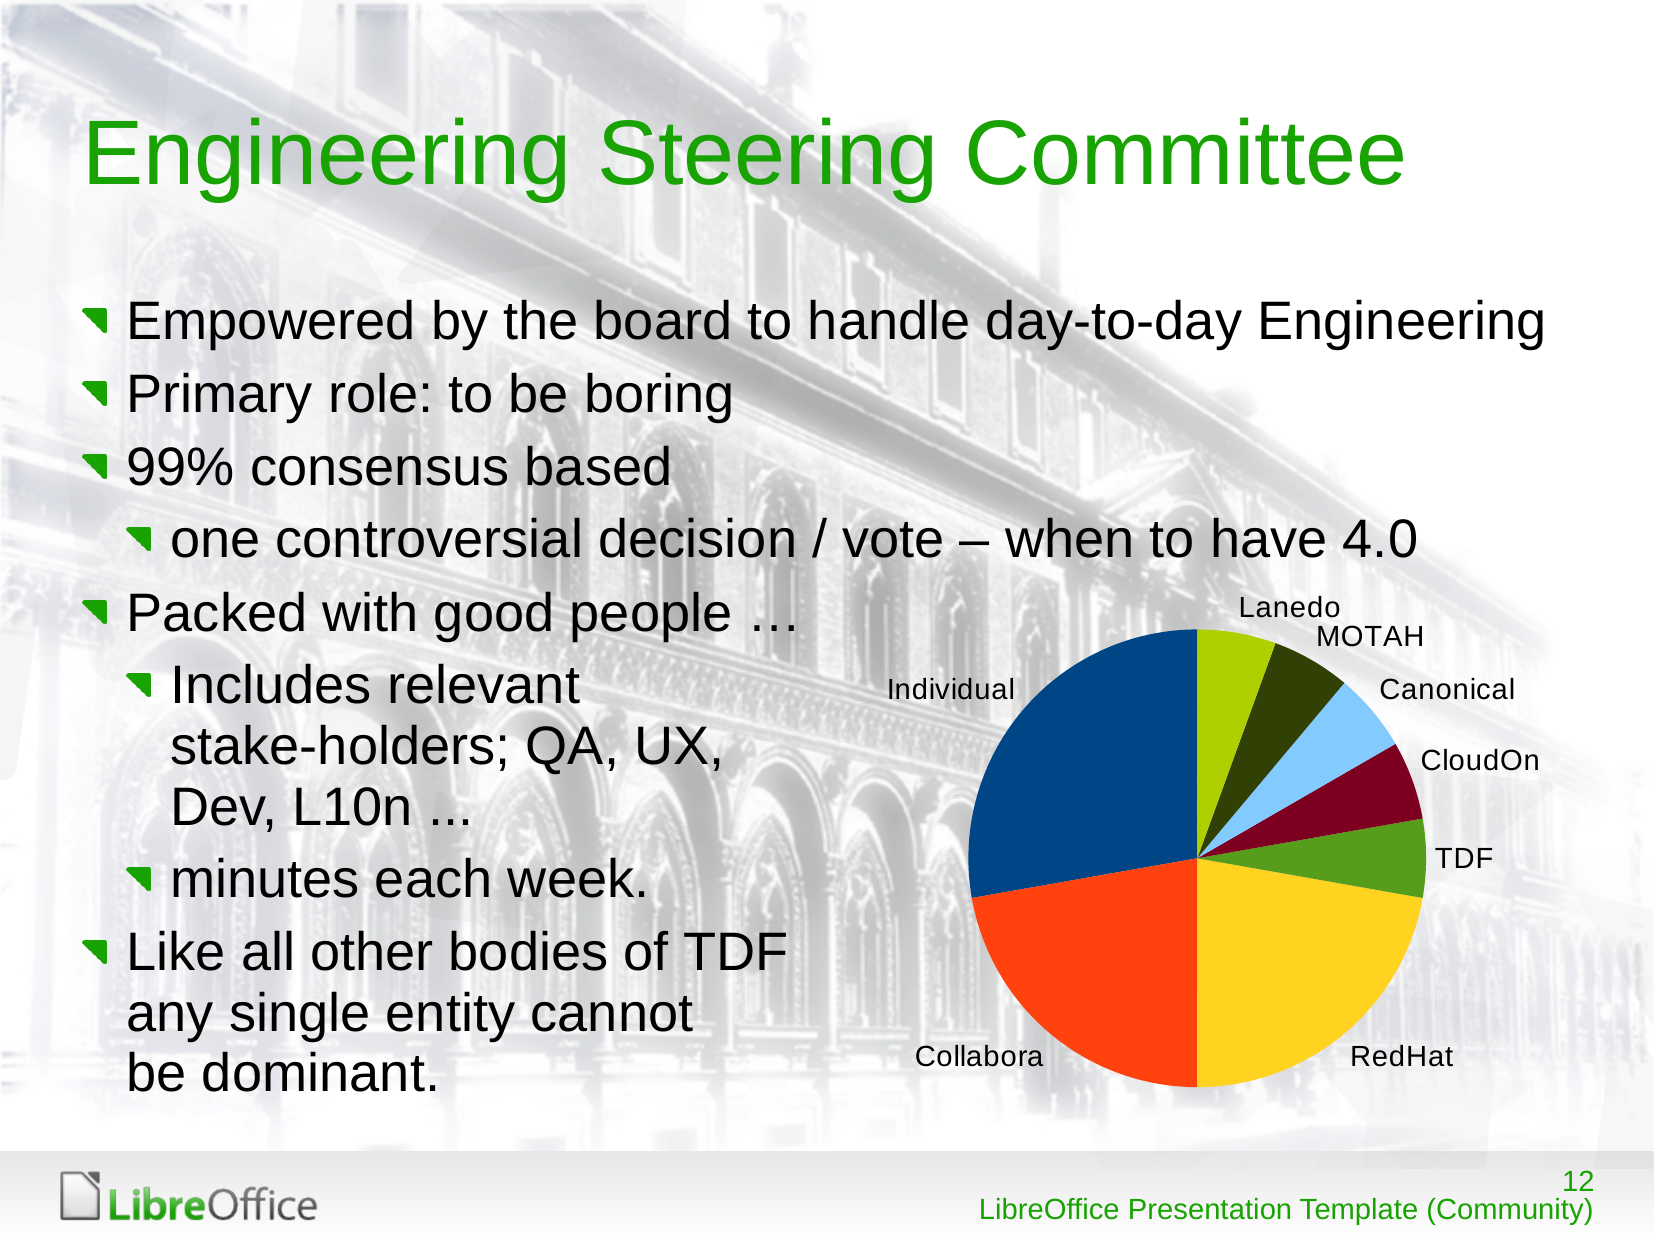

# Engineering Steering Committee
Empowered by the board to handle day-to-day Engineering
Primary role: to be boring
99% consensus based
one controversial decision / vote – when to have 4.0
Packed with good people …
Includes relevant
stake-holders; QA, UX,
Dev, L10n ...
minutes each week.
Like all other bodies of TDF
any single entity cannot
be dominant.
### Chart
| Category | Column 1 |
|---|---|
| Individual | 5.0 |
| Collabora | 4.0 |
| RedHat | 4.0 |
| TDF | 1.0 |
| CloudOn | 1.0 |
| Canonical | 1.0 |
| MOTAH | 1.0 |
| Lanedo | 1.0 |12
LibreOffice Presentation Template (Community)